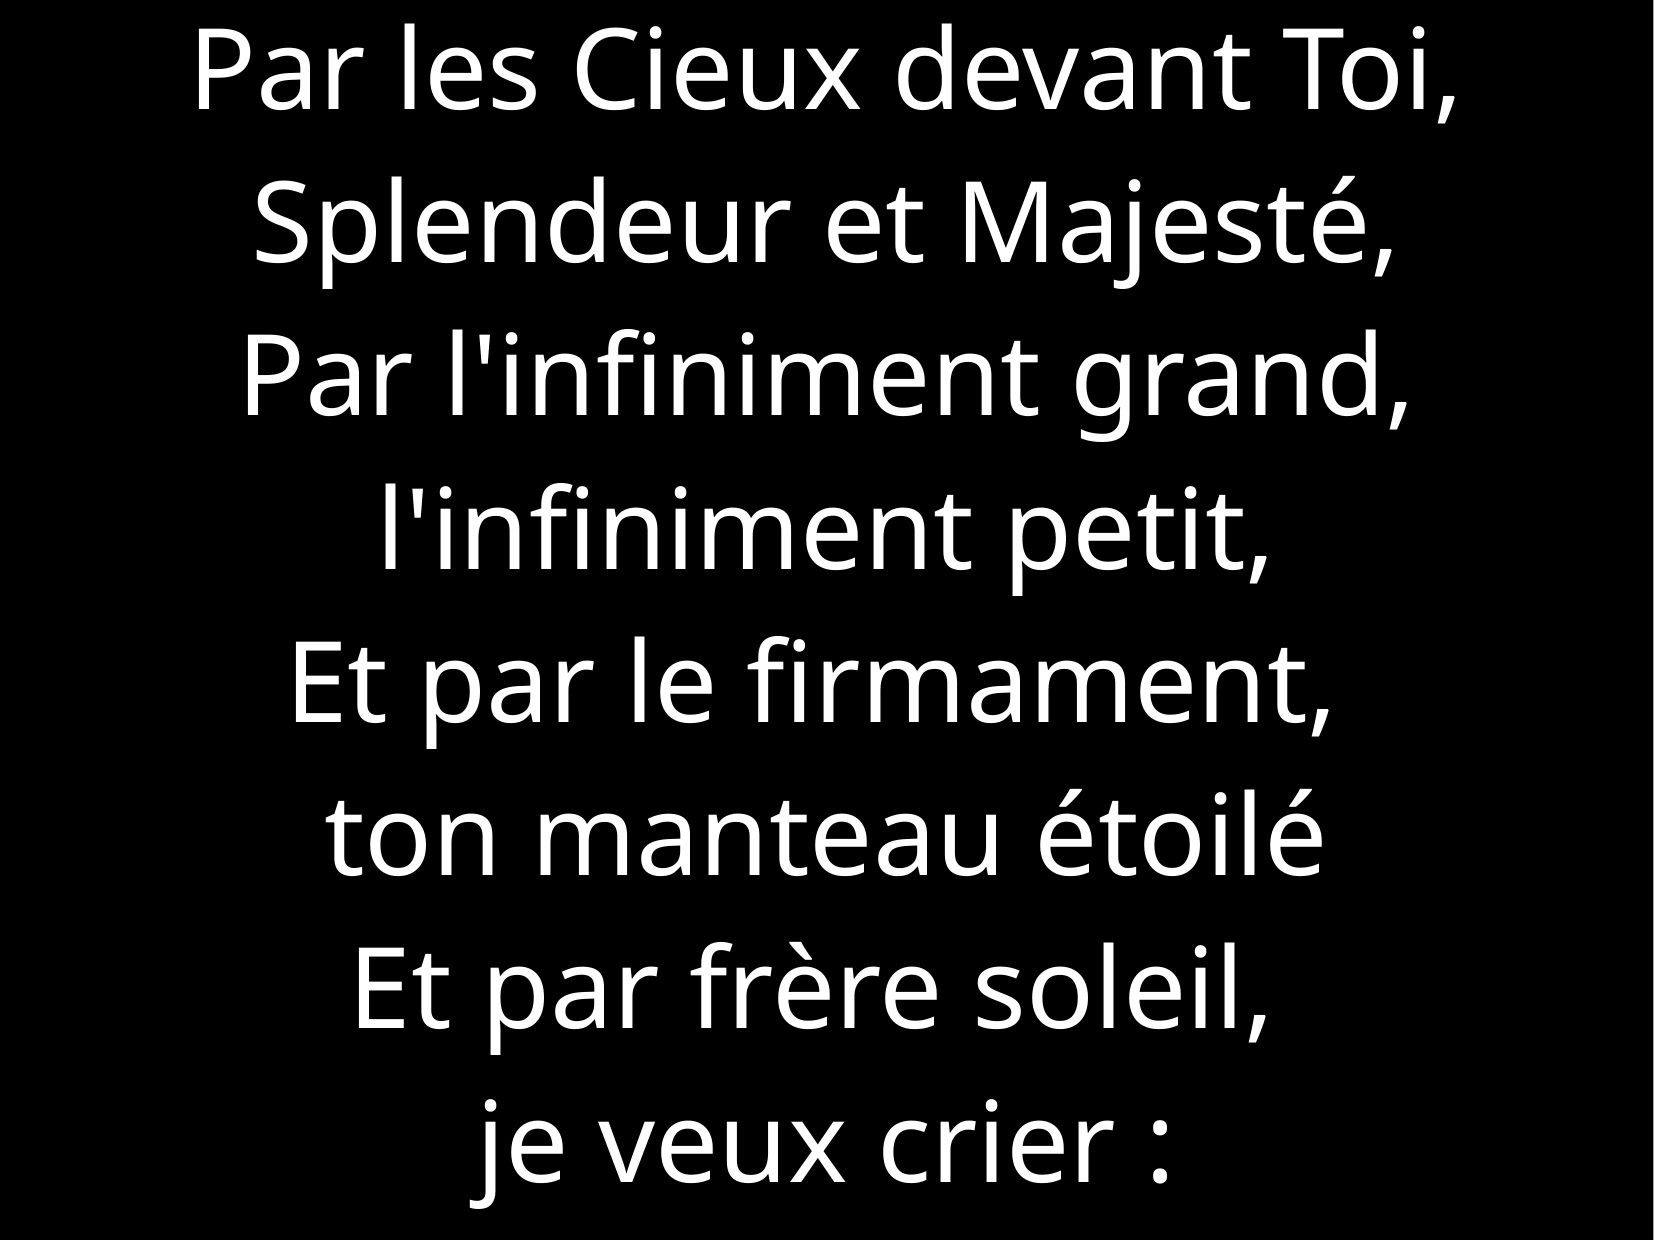

# Par les Cieux devant Toi, Splendeur et Majesté,
Par l'infiniment grand, l'infiniment petit,
Et par le firmament,
ton manteau étoilé
Et par frère soleil,
je veux crier :